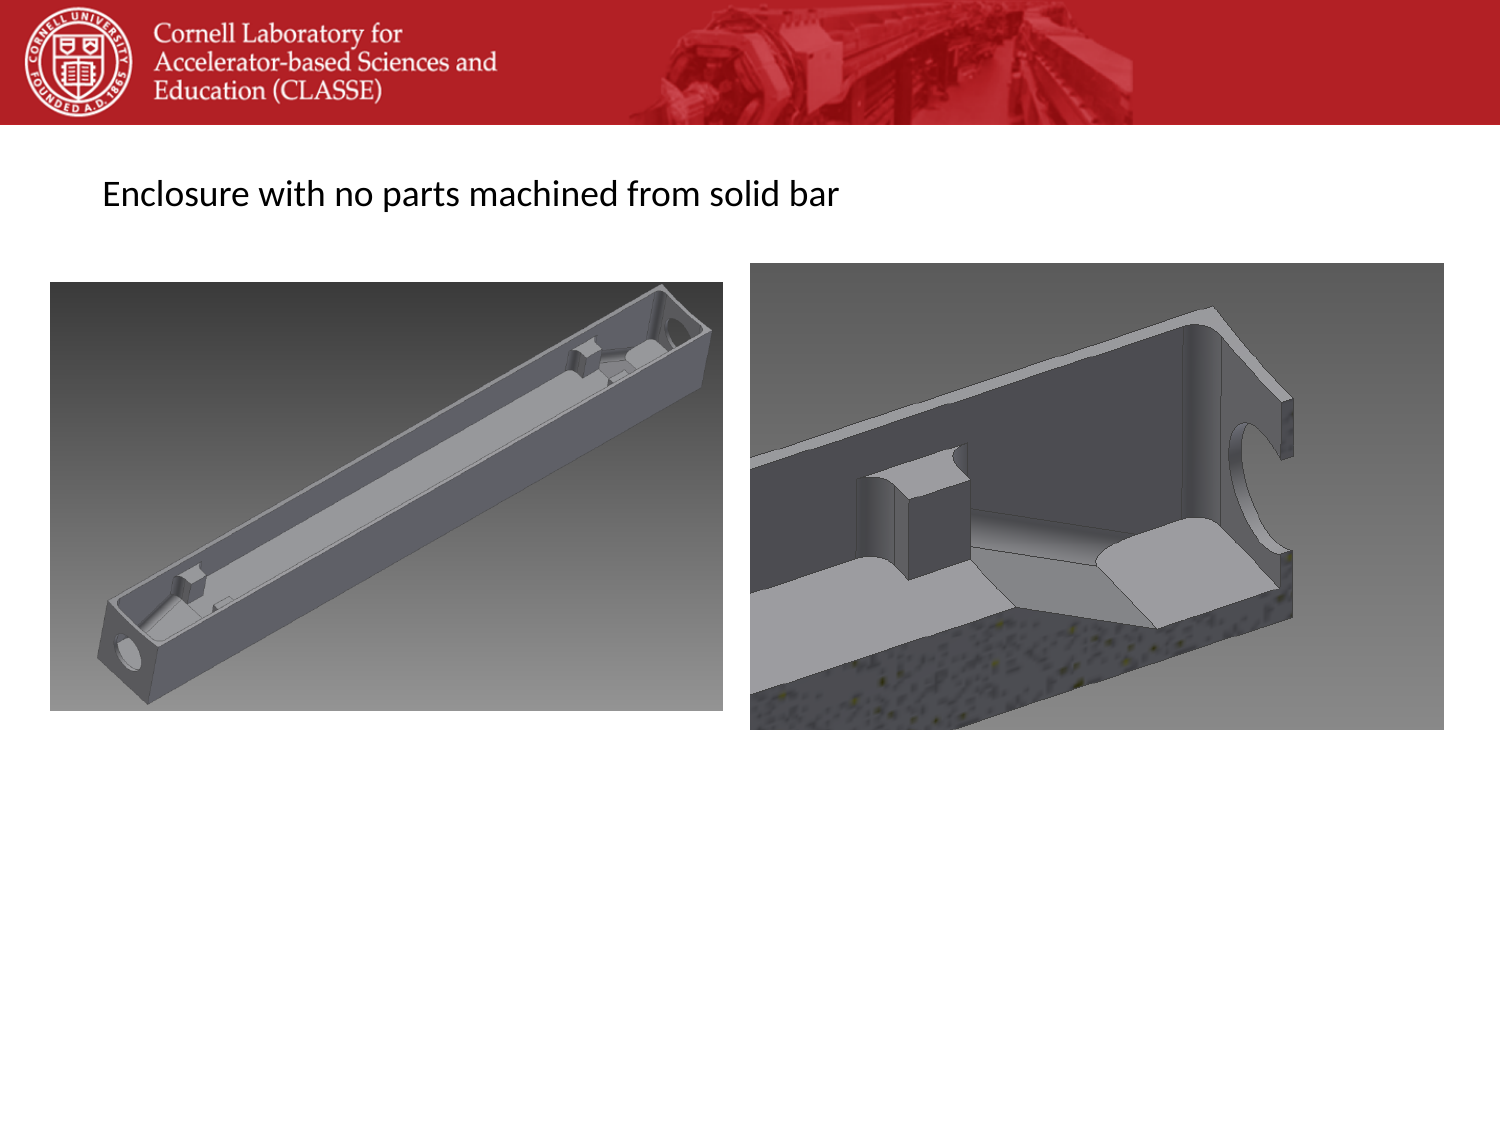

Enclosure with no parts machined from solid bar